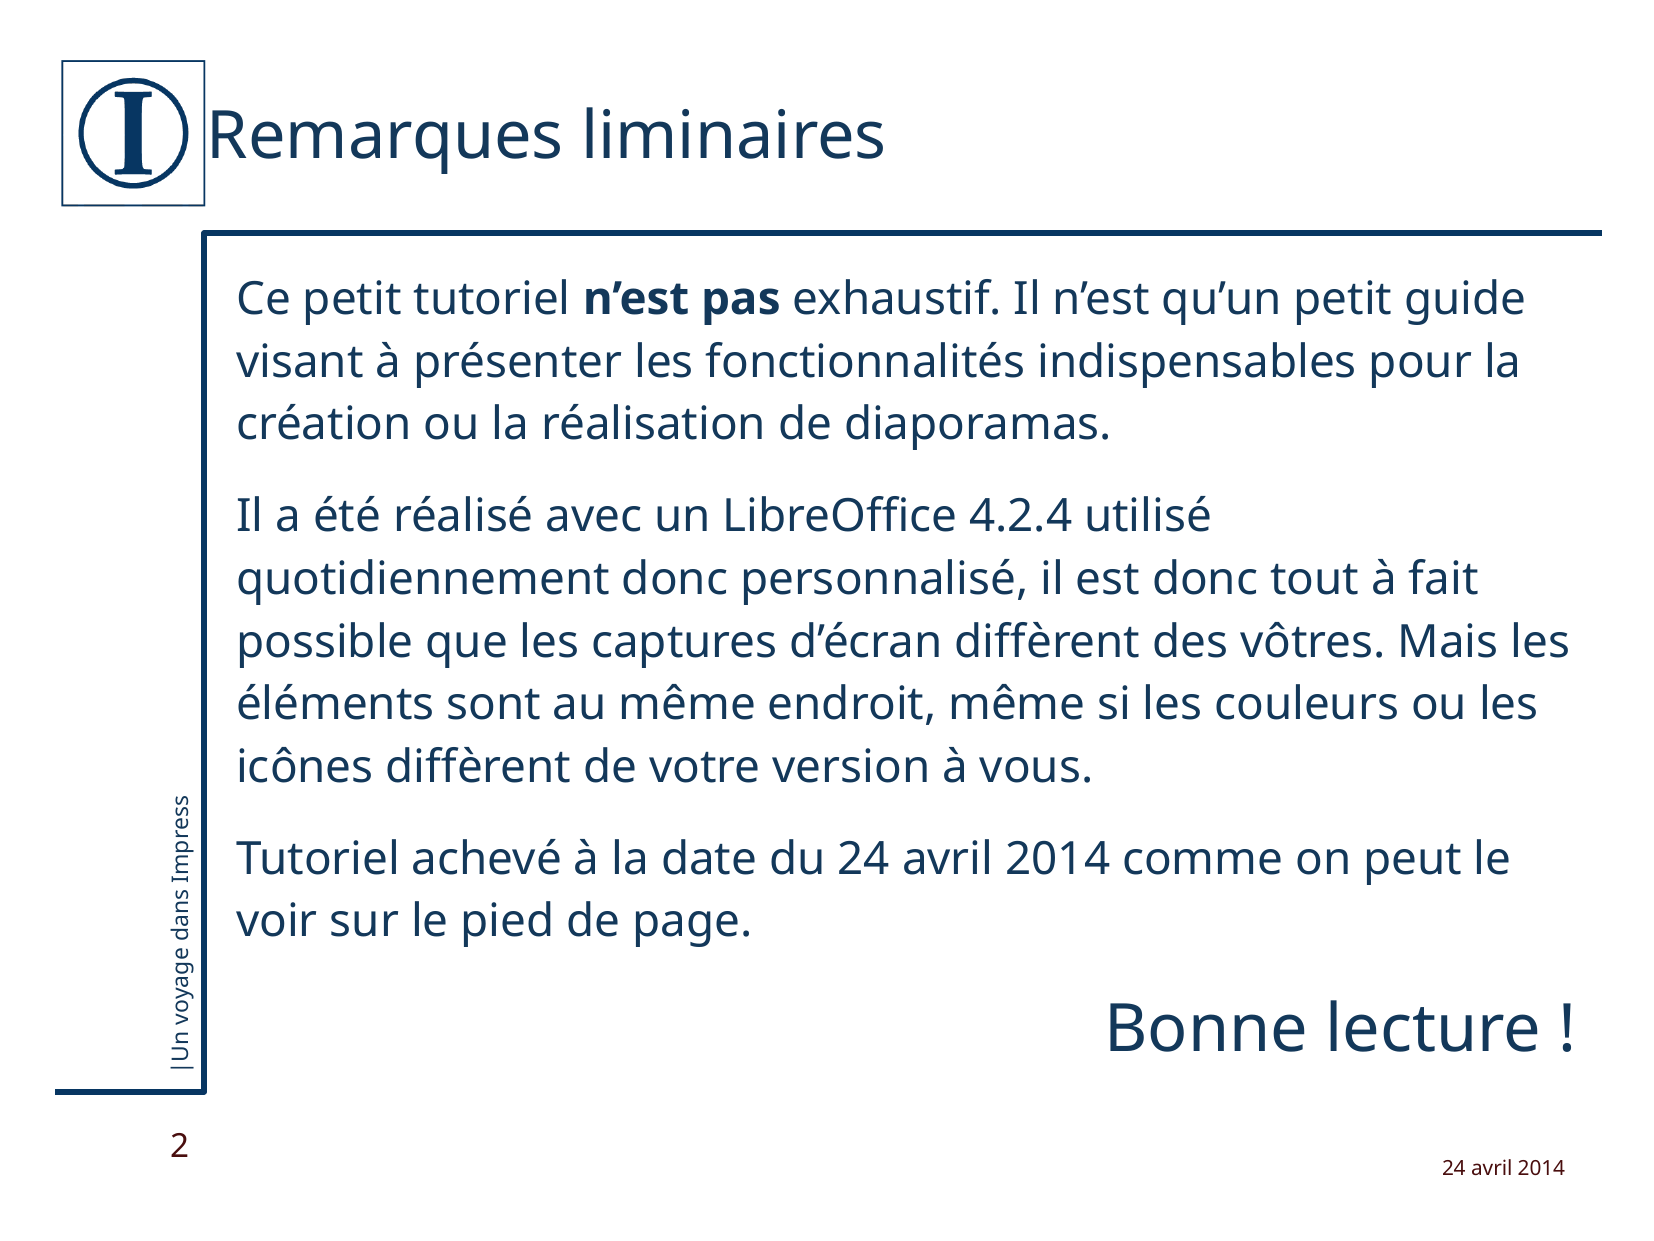

# Remarques liminaires
Ce petit tutoriel n’est pas exhaustif. Il n’est qu’un petit guide visant à présenter les fonctionnalités indispensables pour la création ou la réalisation de diaporamas.
Il a été réalisé avec un LibreOffice 4.2.4 utilisé quotidiennement donc personnalisé, il est donc tout à fait possible que les captures d’écran diffèrent des vôtres. Mais les éléments sont au même endroit, même si les couleurs ou les icônes diffèrent de votre version à vous.
Tutoriel achevé à la date du 24 avril 2014 comme on peut le voir sur le pied de page.
Bonne lecture !
Un voyage dans Impress
24 avril 2014